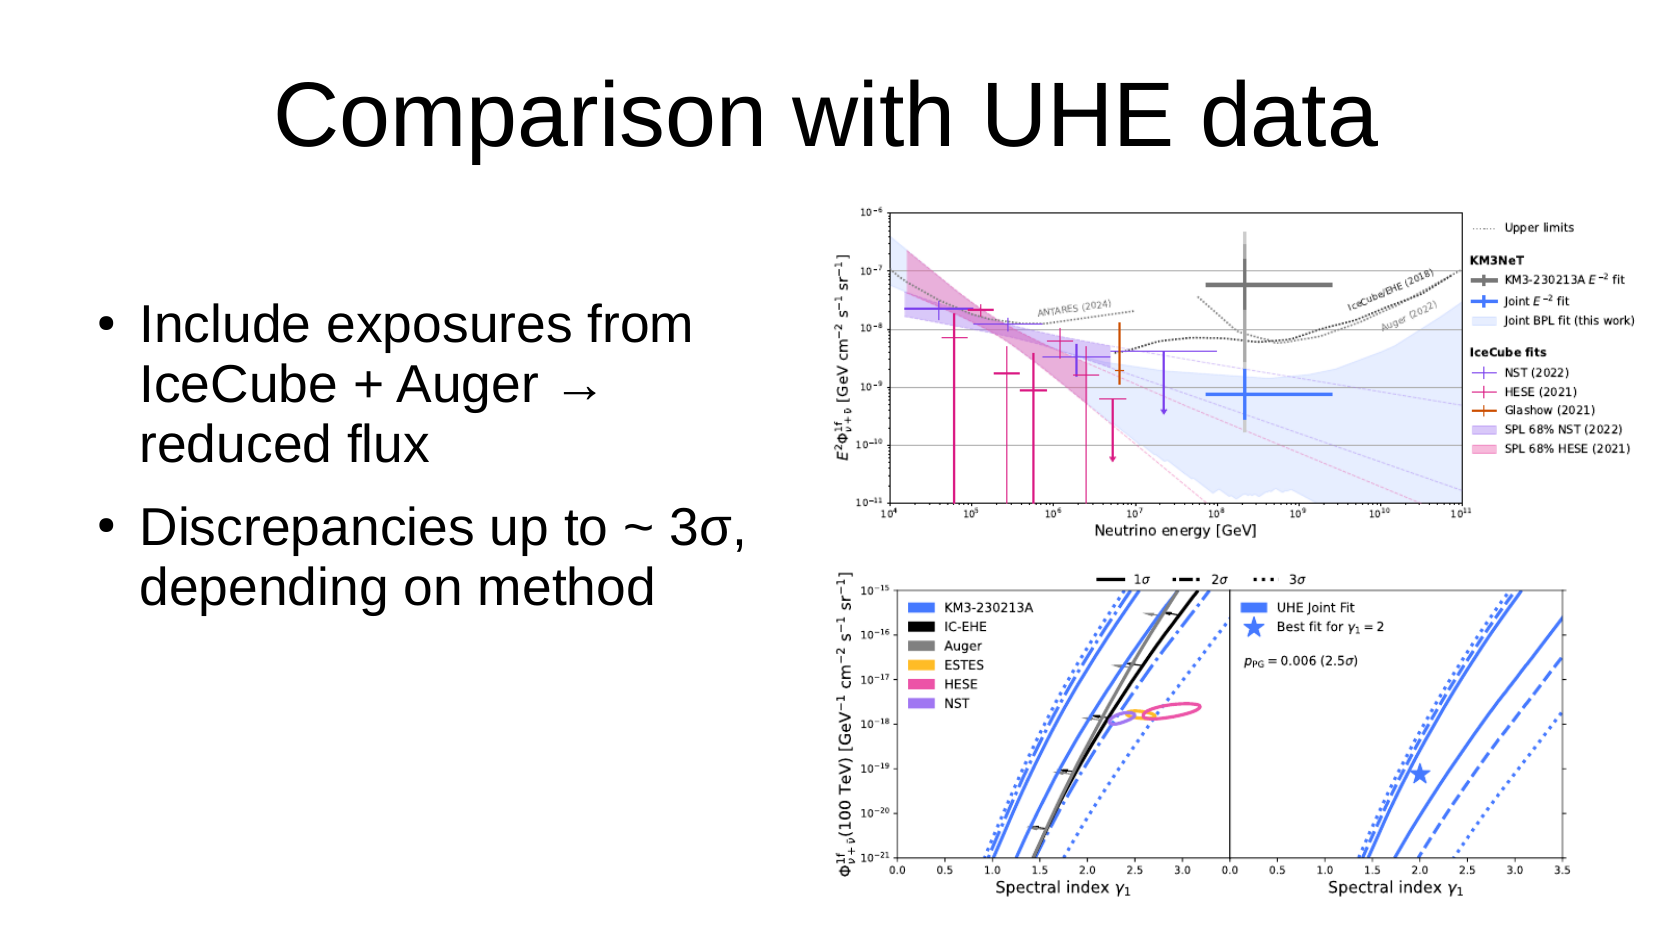

# Comparison with UHE data
Include exposures from IceCube + Auger → reduced flux
Discrepancies up to ~ 3σ, depending on method